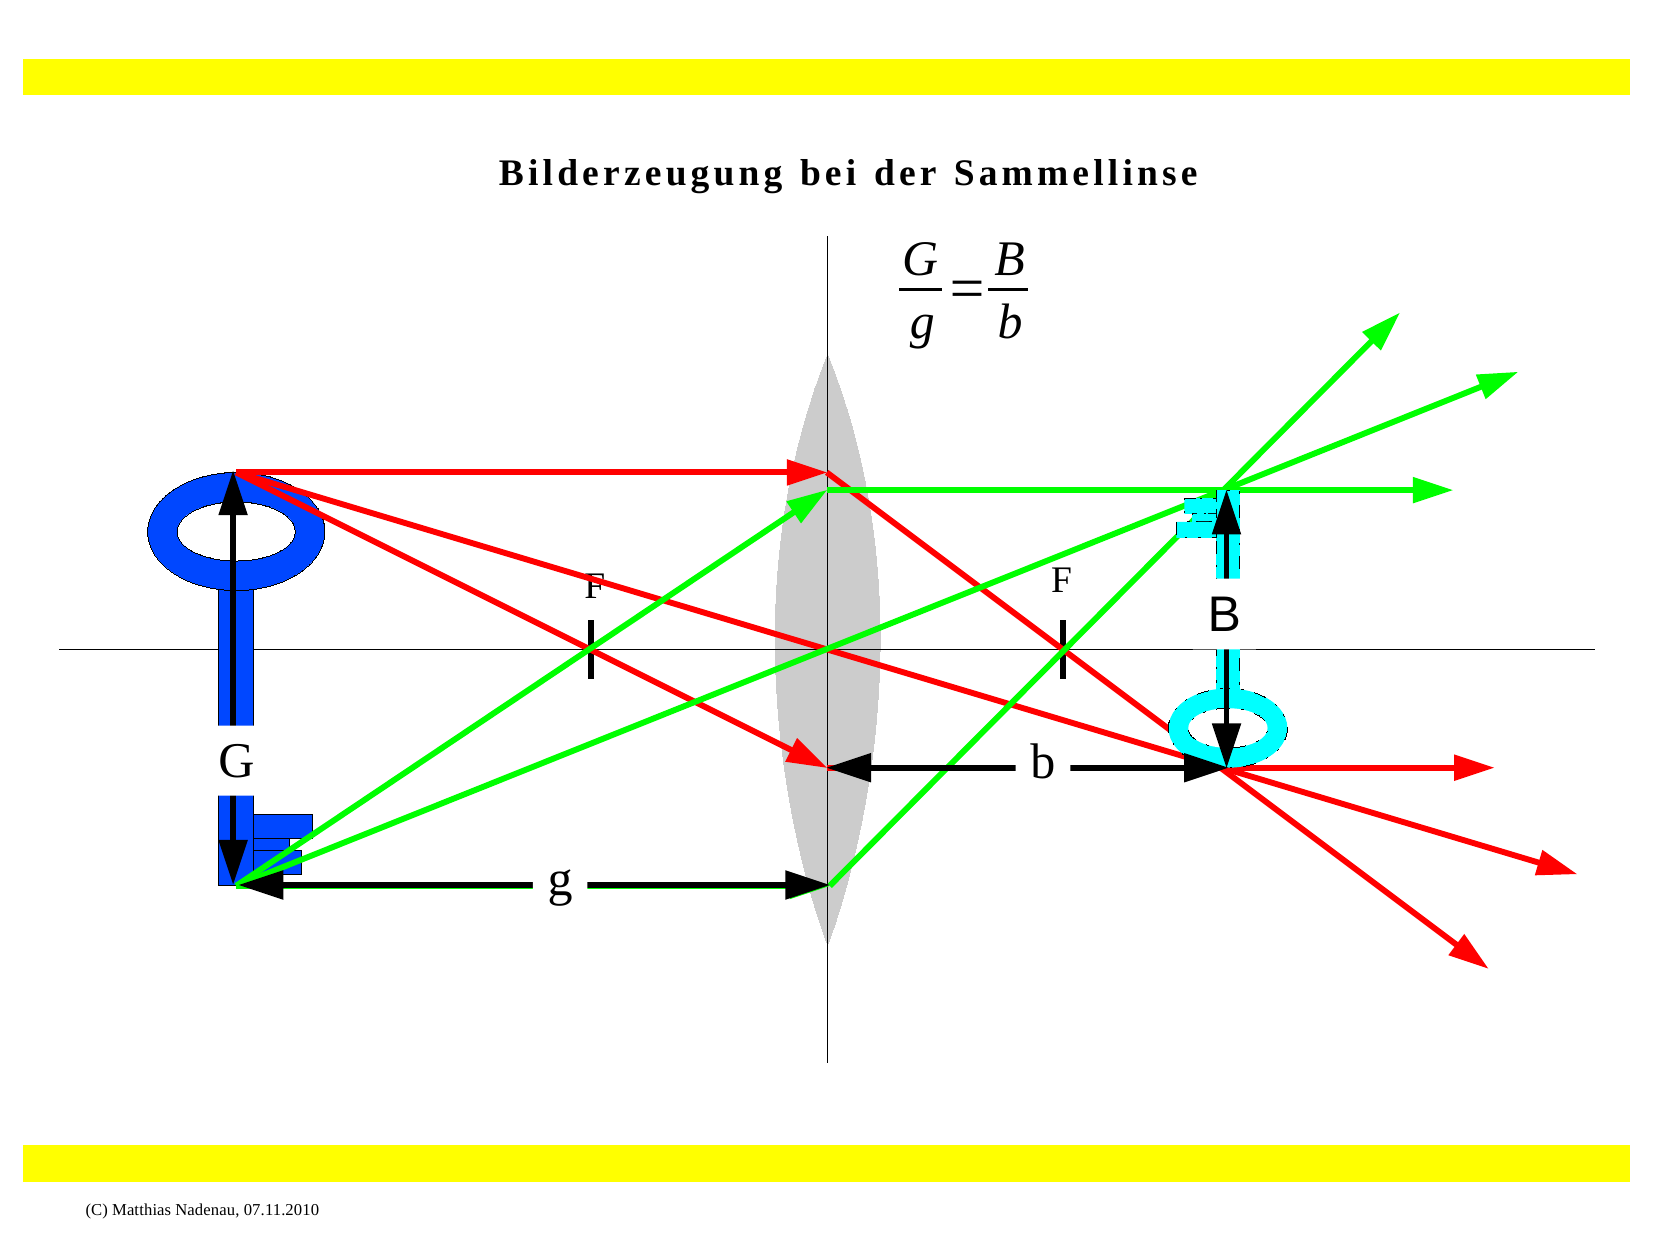

Bilderzeugung bei der Sammellinse
G
g
B
b
F
F